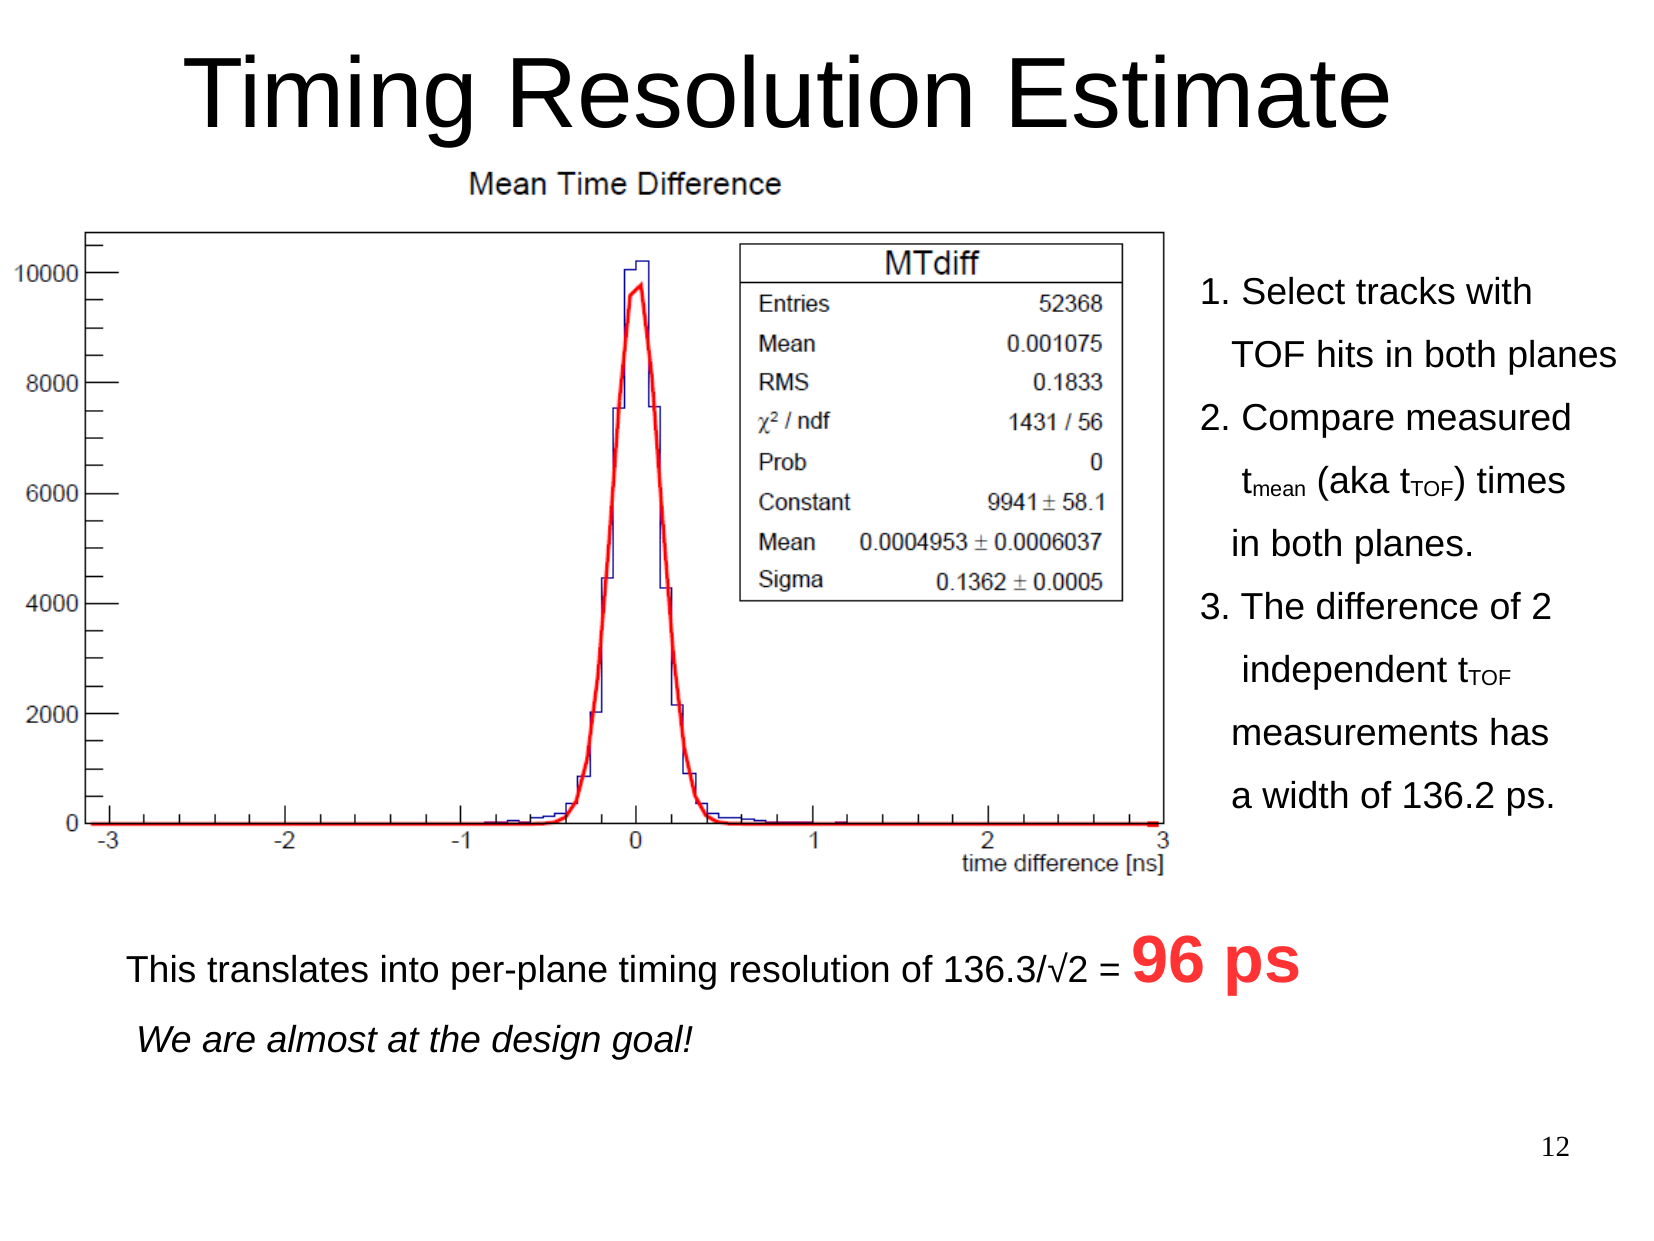

Timing Resolution Estimate
1. Select tracks with
 TOF hits in both planes
2. Compare measured
 tmean (aka tTOF) times
 in both planes.
3. The difference of 2
 independent tTOF
 measurements has
 a width of 136.2 ps.
 This translates into per-plane timing resolution of 136.3/√2 = 96 ps
 We are almost at the design goal!
12